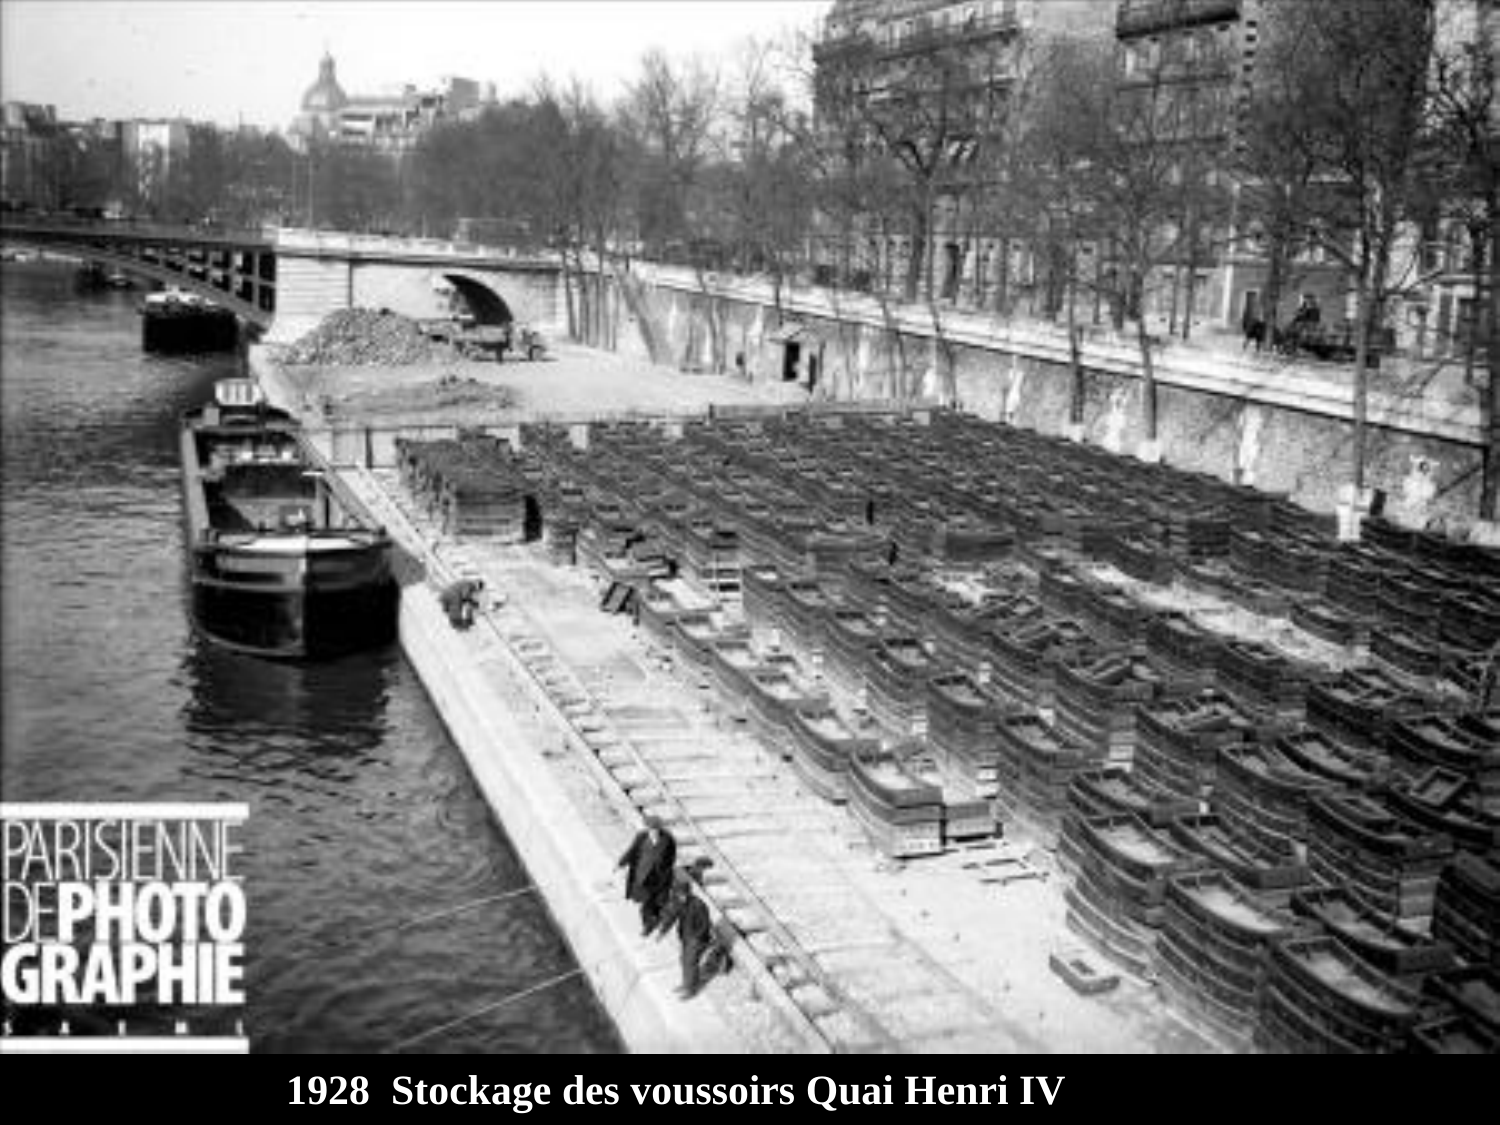

1928 Stockage des voussoirs Quai Henri IV